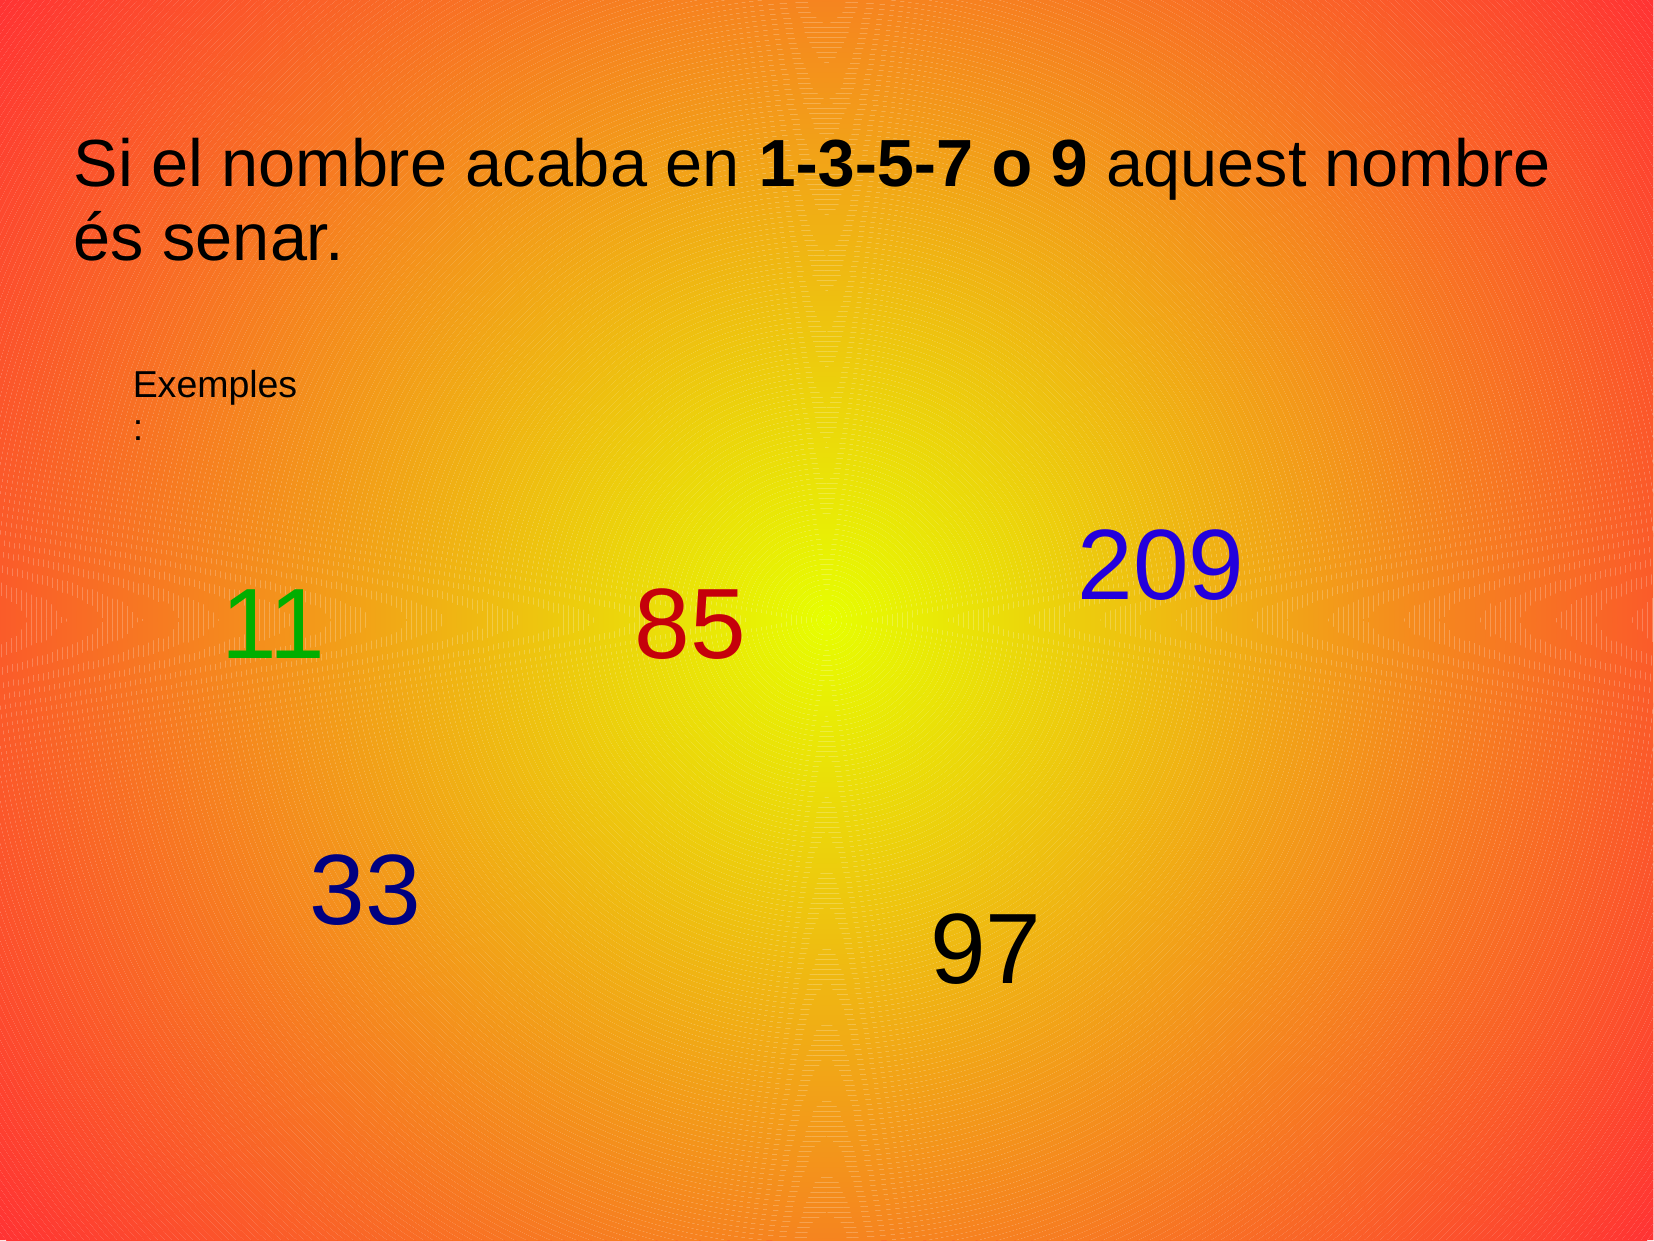

Si el nombre acaba en 1-3-5-7 o 9 aquest nombre és senar.
Exemples:
209
11
85
33
97